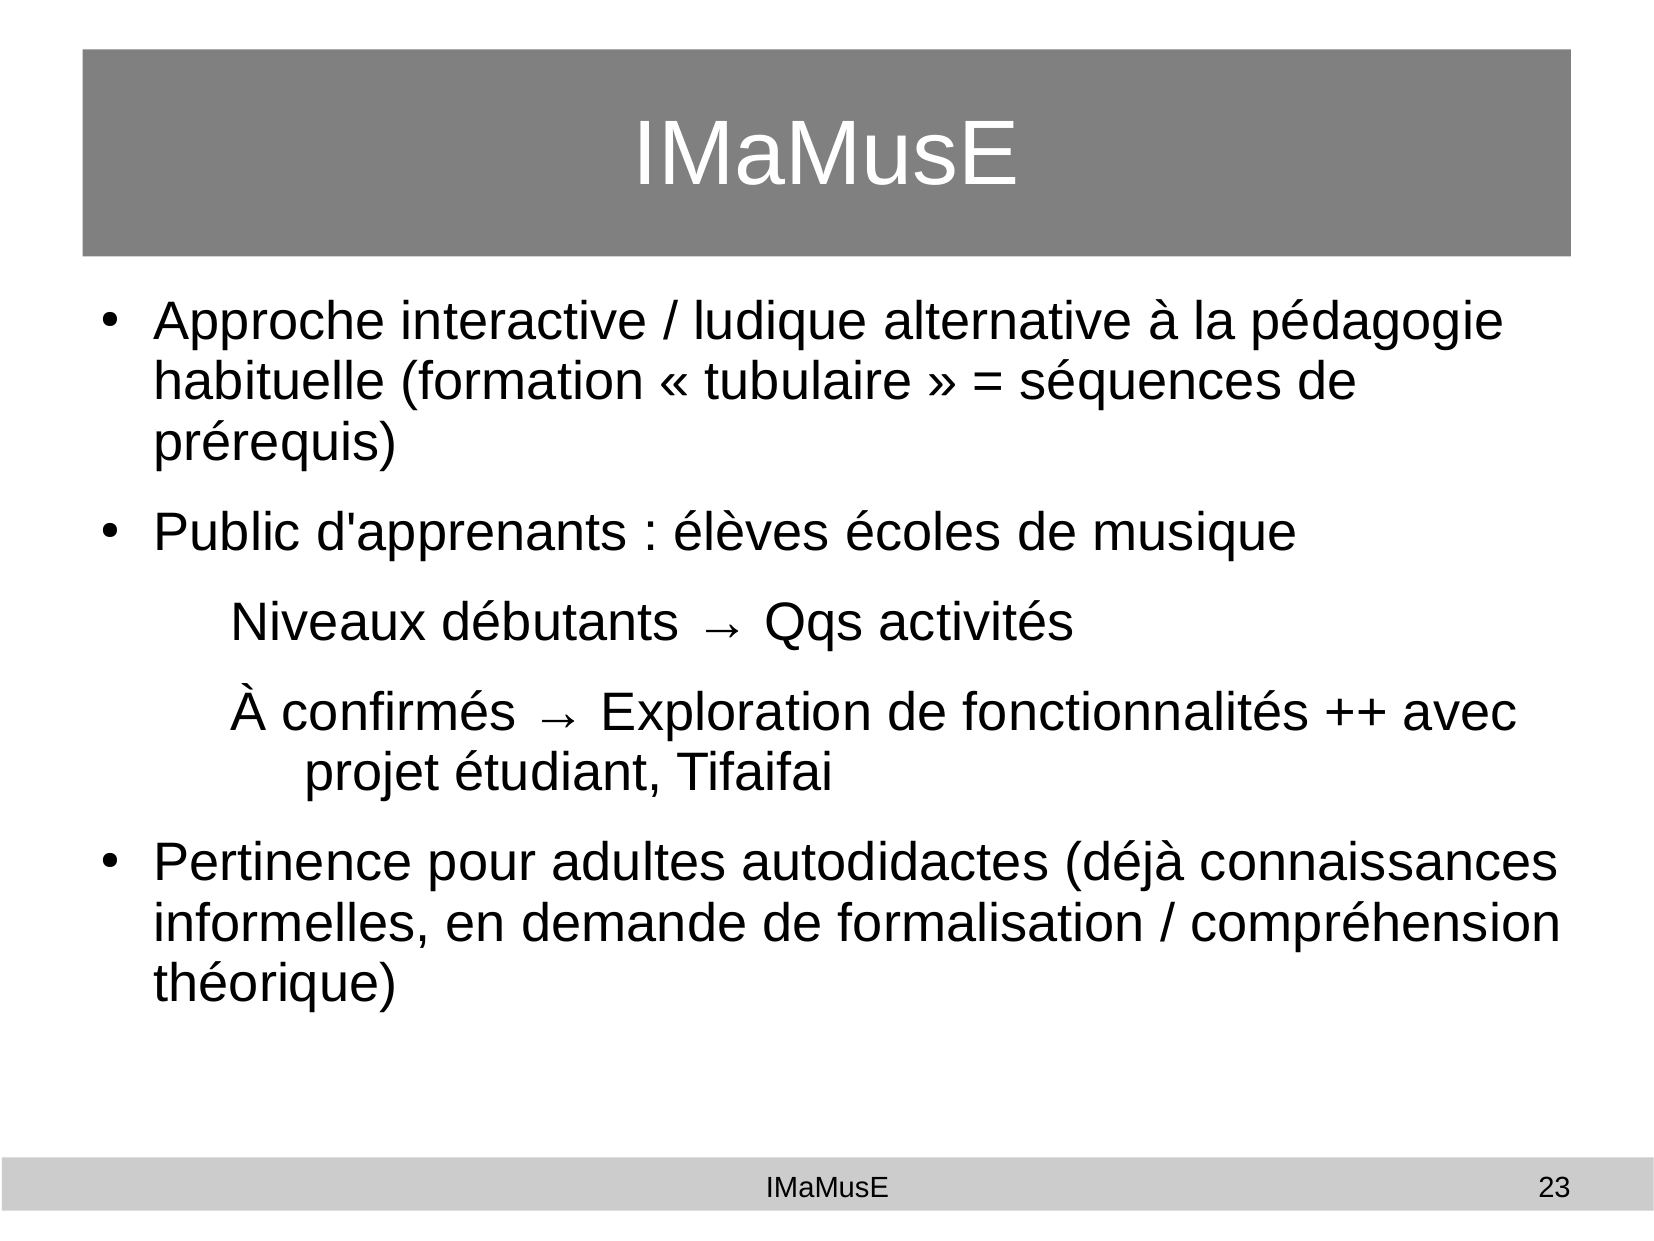

# IMaMusE
Approche interactive / ludique alternative à la pédagogie habituelle (formation « tubulaire » = séquences de prérequis)
Public d'apprenants : élèves écoles de musique
 		Niveaux débutants → Qqs activités
 		À confirmés → Exploration de fonctionnalités ++ avec 				projet étudiant, Tifaifai
Pertinence pour adultes autodidactes (déjà connaissances informelles, en demande de formalisation / compréhension théorique)
Imamuse
23